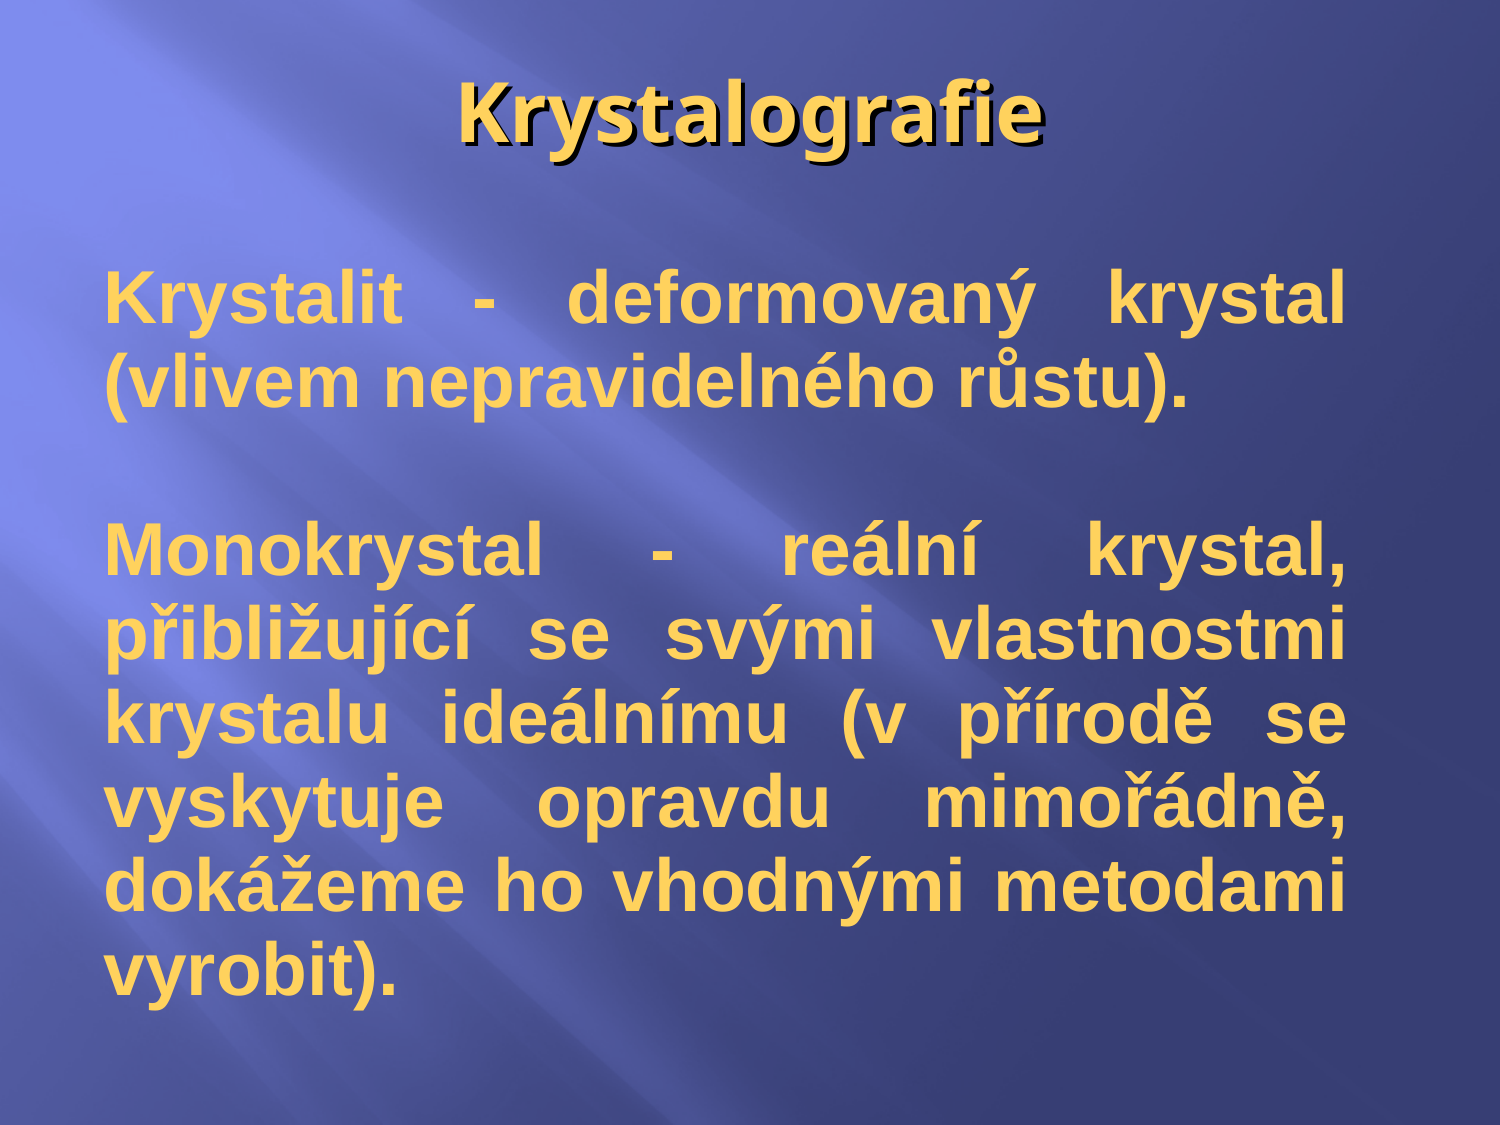

# Krystalografie
Krystalit - deformovaný krystal (vlivem nepravidelného růstu).
Monokrystal - reální krystal, přibližující se svými vlastnostmi krystalu ideálnímu (v přírodě se vyskytuje opravdu mimořádně, dokážeme ho vhodnými metodami vyrobit).